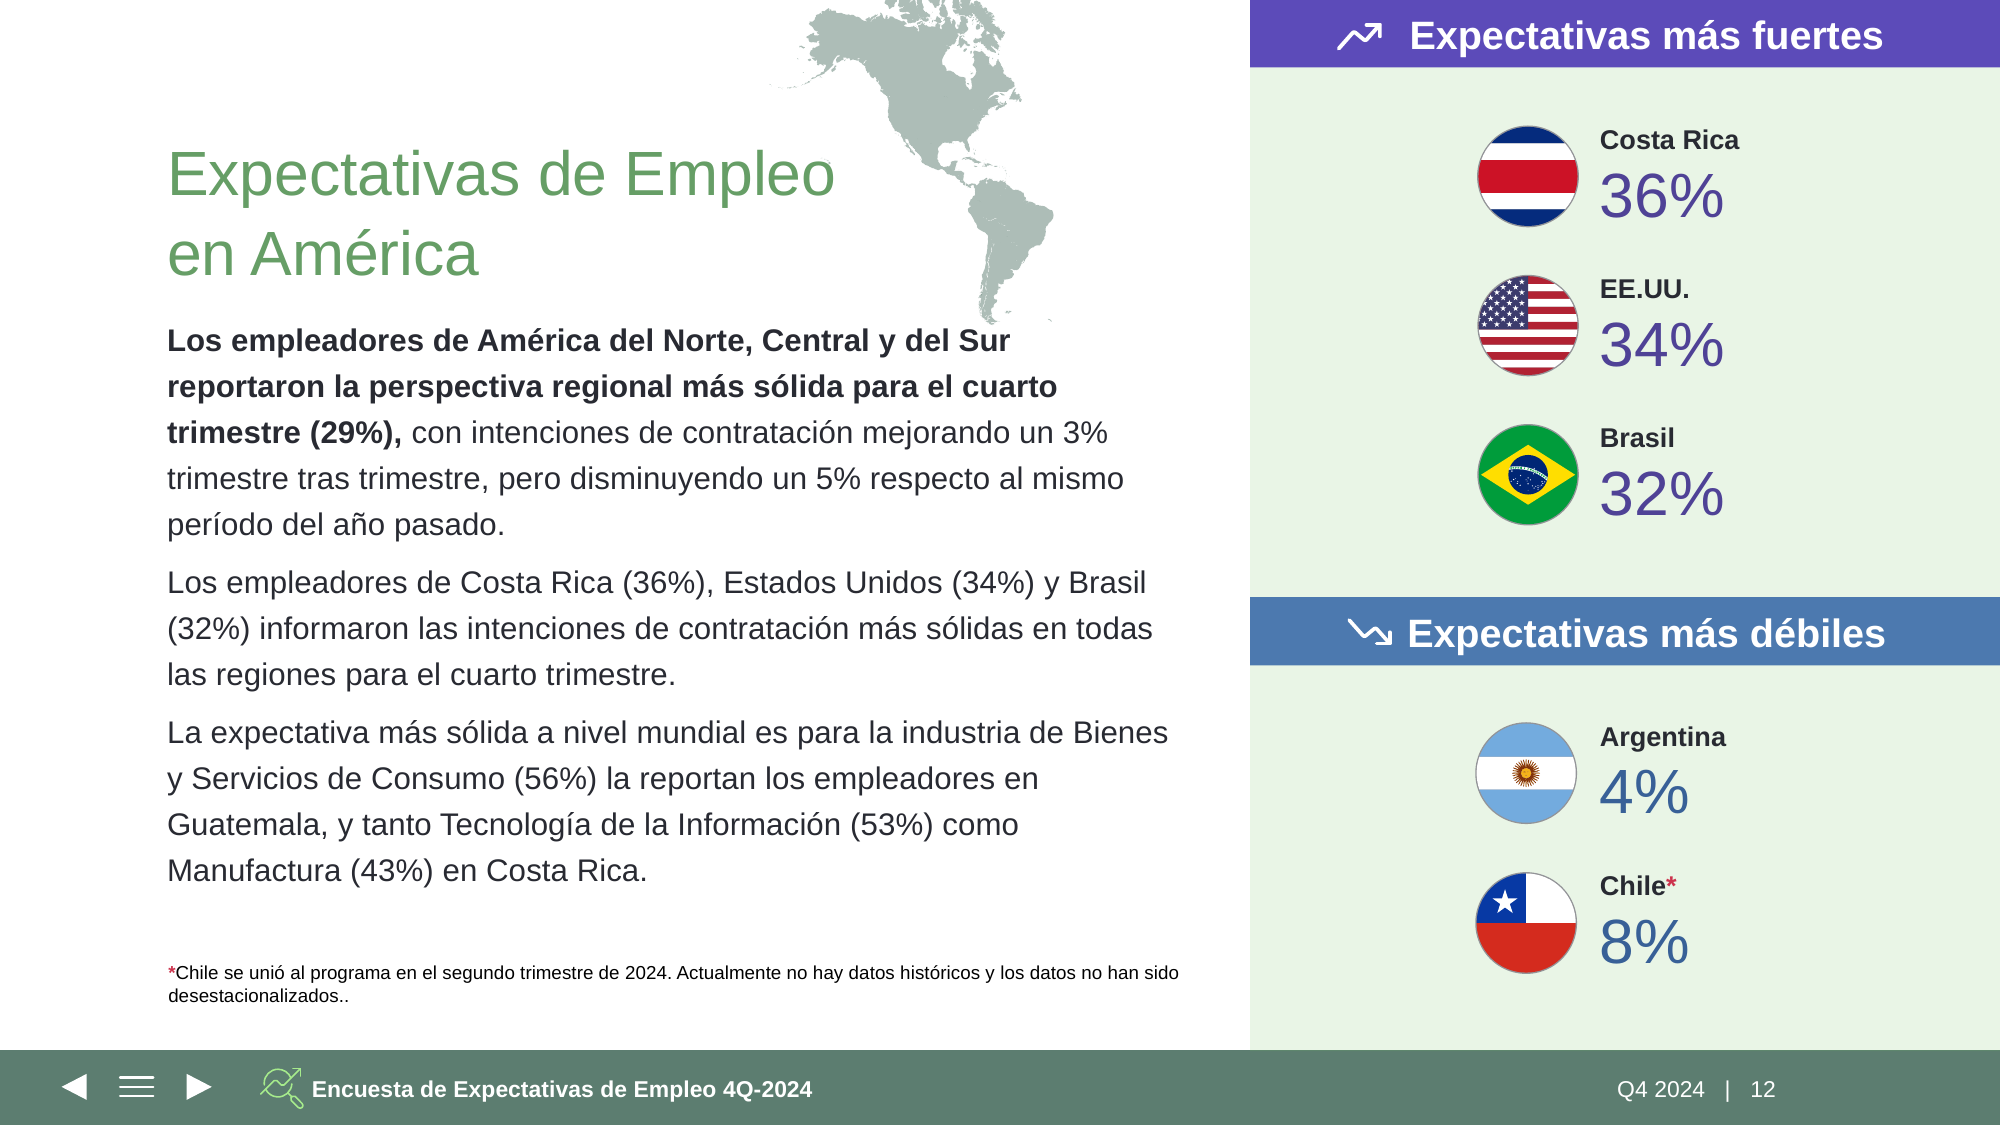

Expectativas más fuertes
Costa Rica
36%
# Expectativas de Empleo en América
EE.UU.
34%
Los empleadores de América del Norte, Central y del Sur reportaron la perspectiva regional más sólida para el cuarto trimestre (29%), con intenciones de contratación mejorando un 3% trimestre tras trimestre, pero disminuyendo un 5% respecto al mismo período del año pasado.
Los empleadores de Costa Rica (36%), Estados Unidos (34%) y Brasil (32%) informaron las intenciones de contratación más sólidas en todas las regiones para el cuarto trimestre.
La expectativa más sólida a nivel mundial es para la industria de Bienes y Servicios de Consumo (56%) la reportan los empleadores en Guatemala, y tanto Tecnología de la Información (53%) como Manufactura (43%) en Costa Rica.
Brasil
32%
 Expectativas más débiles
Argentina
4%
Chile*
8%
*Chile se unió al programa en el segundo trimestre de 2024. Actualmente no hay datos históricos y los datos no han sido desestacionalizados..